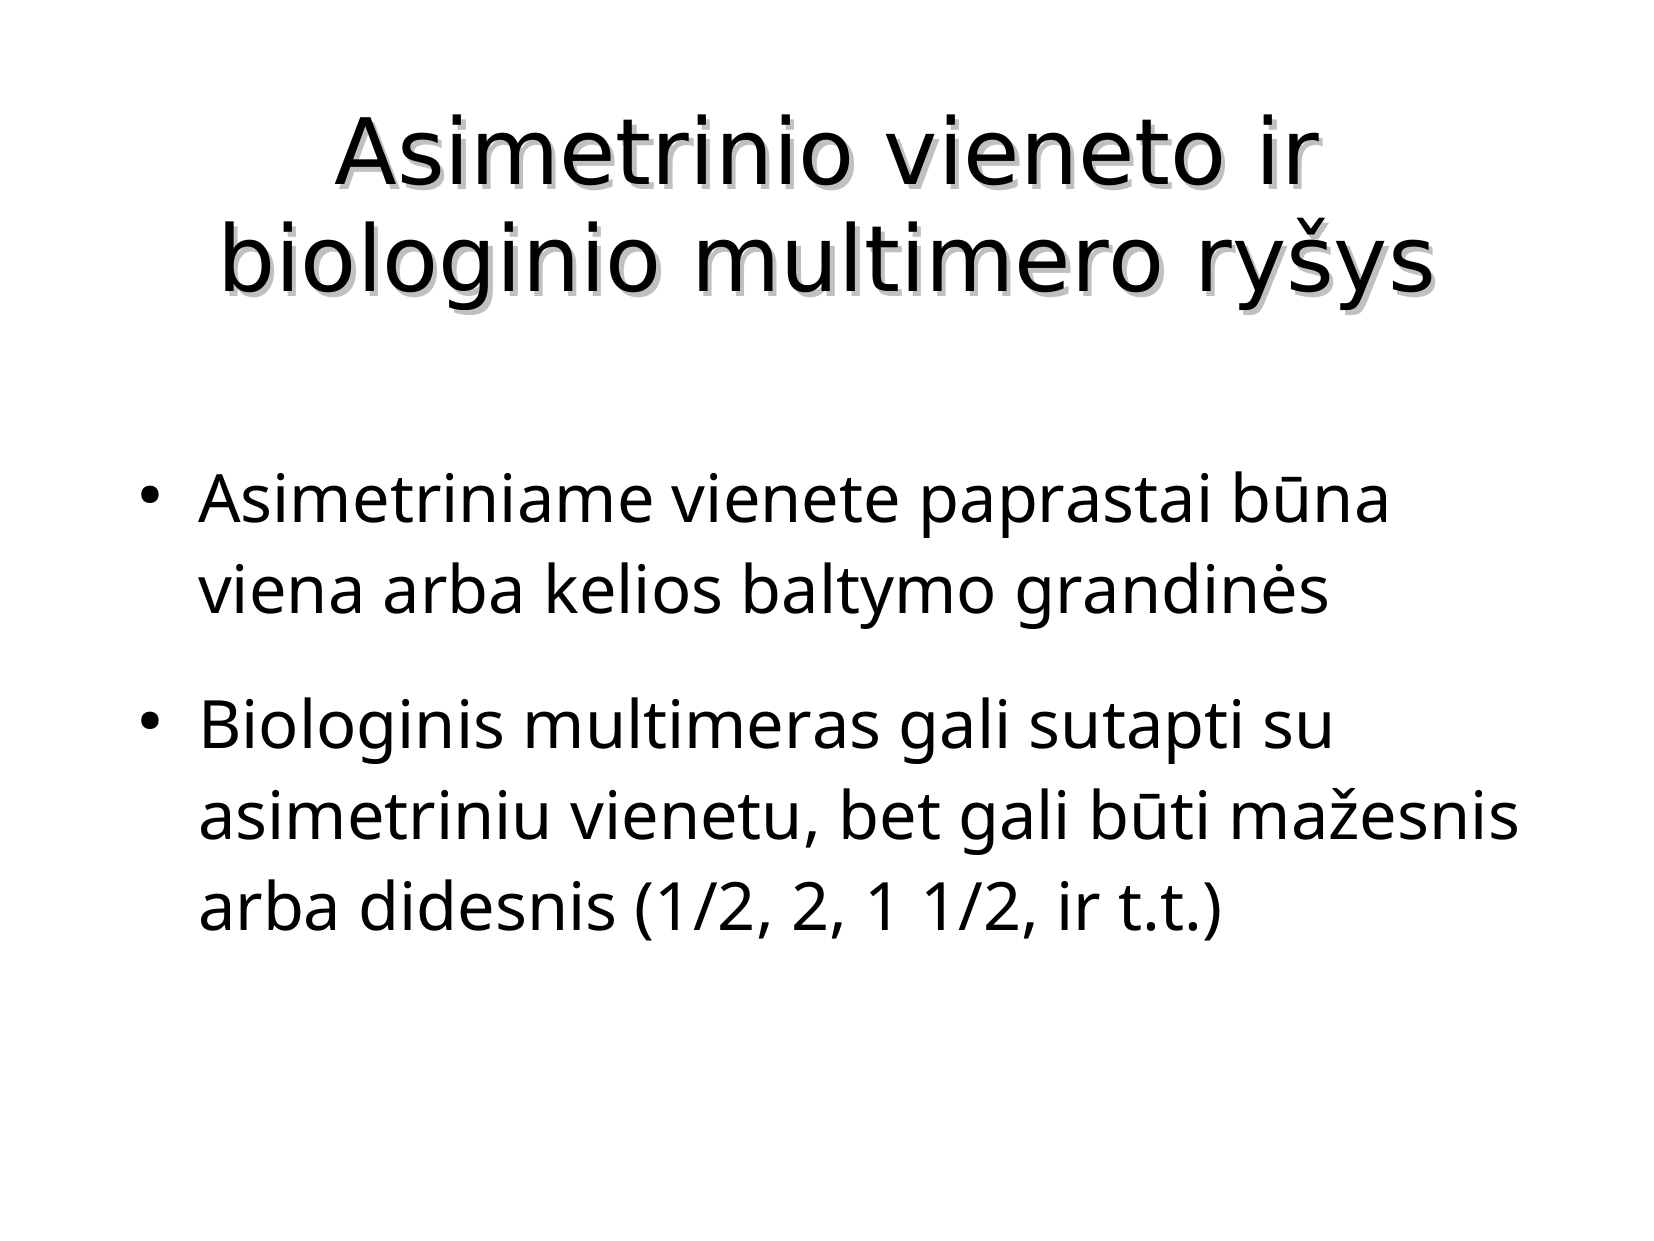

# Asimetrinio vieneto ir biologinio multimero ryšys
Asimetriniame vienete paprastai būna viena arba kelios baltymo grandinės
Biologinis multimeras gali sutapti su asimetriniu vienetu, bet gali būti mažesnis arba didesnis (1/2, 2, 1 1/2, ir t.t.)